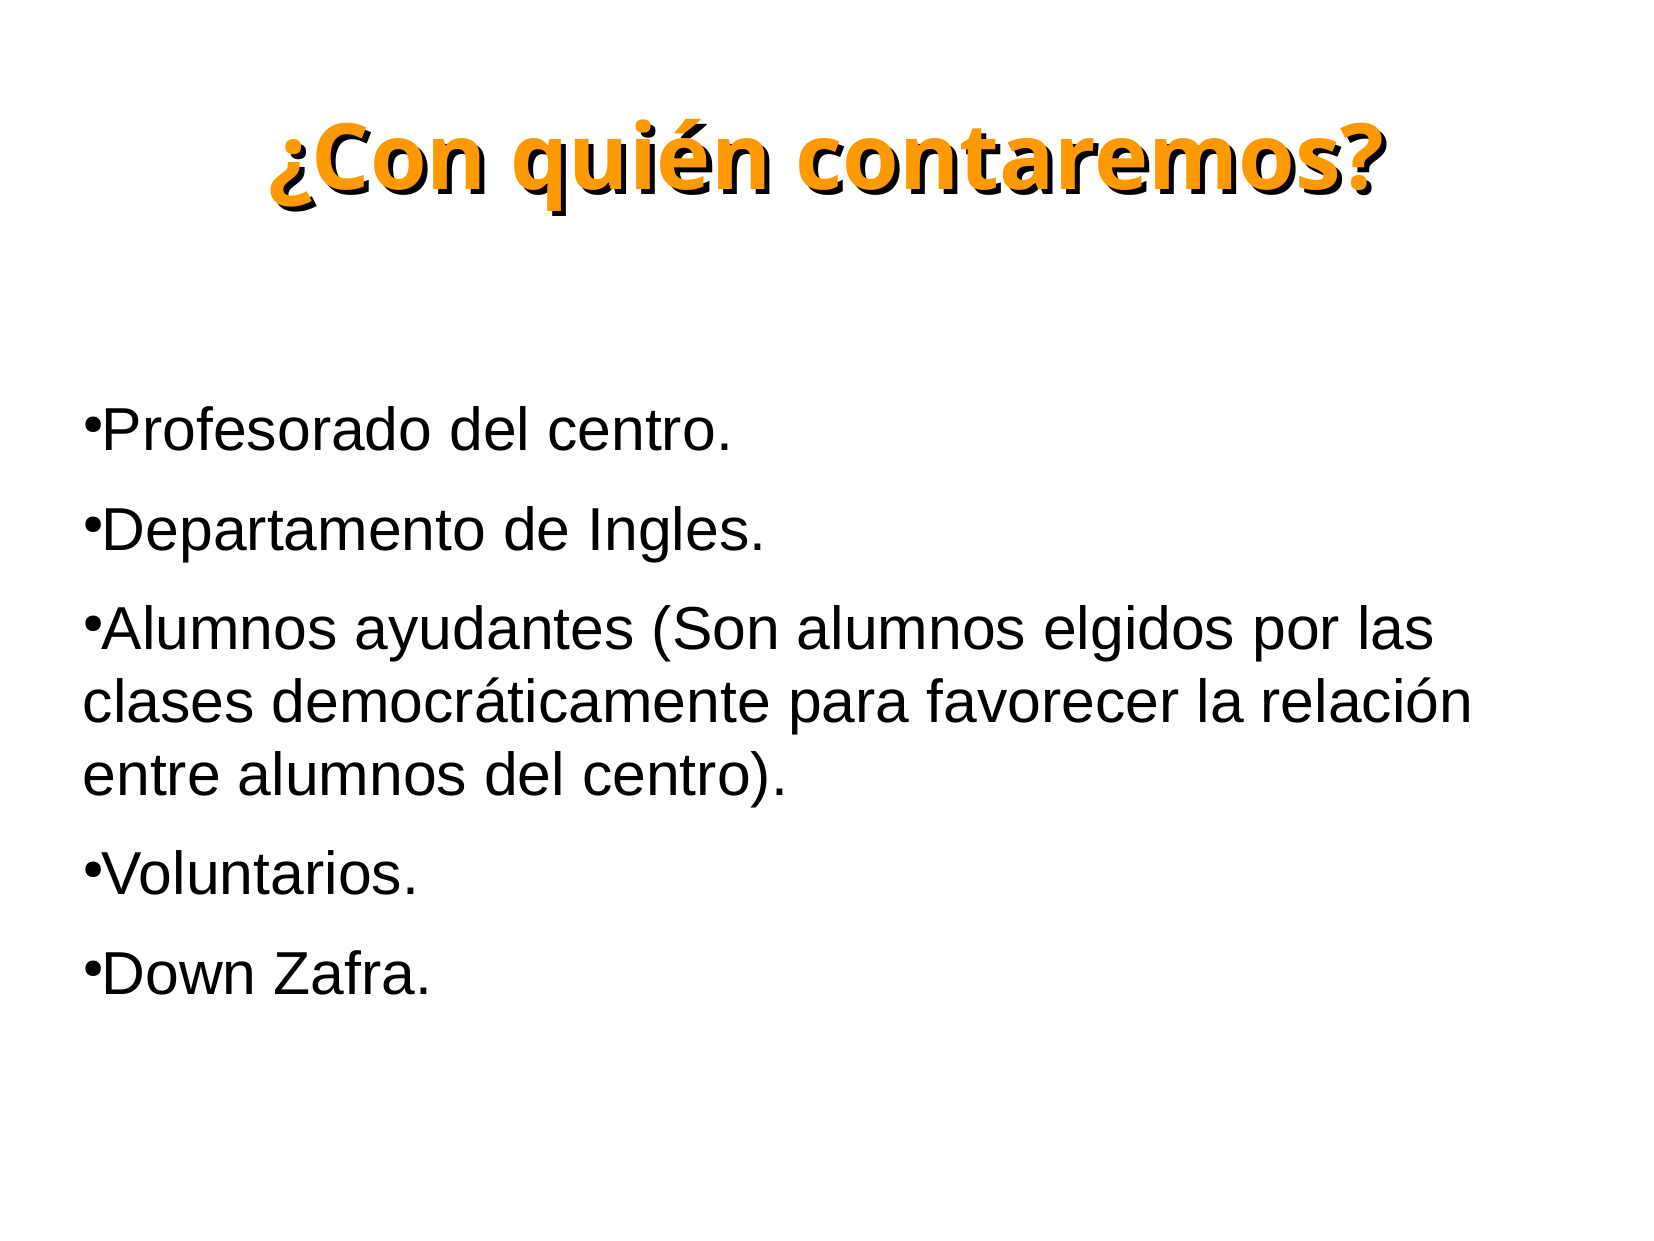

# ¿Con quién contaremos?
Profesorado del centro.
Departamento de Ingles.
Alumnos ayudantes (Son alumnos elgidos por las clases democráticamente para favorecer la relación entre alumnos del centro).
Voluntarios.
Down Zafra.